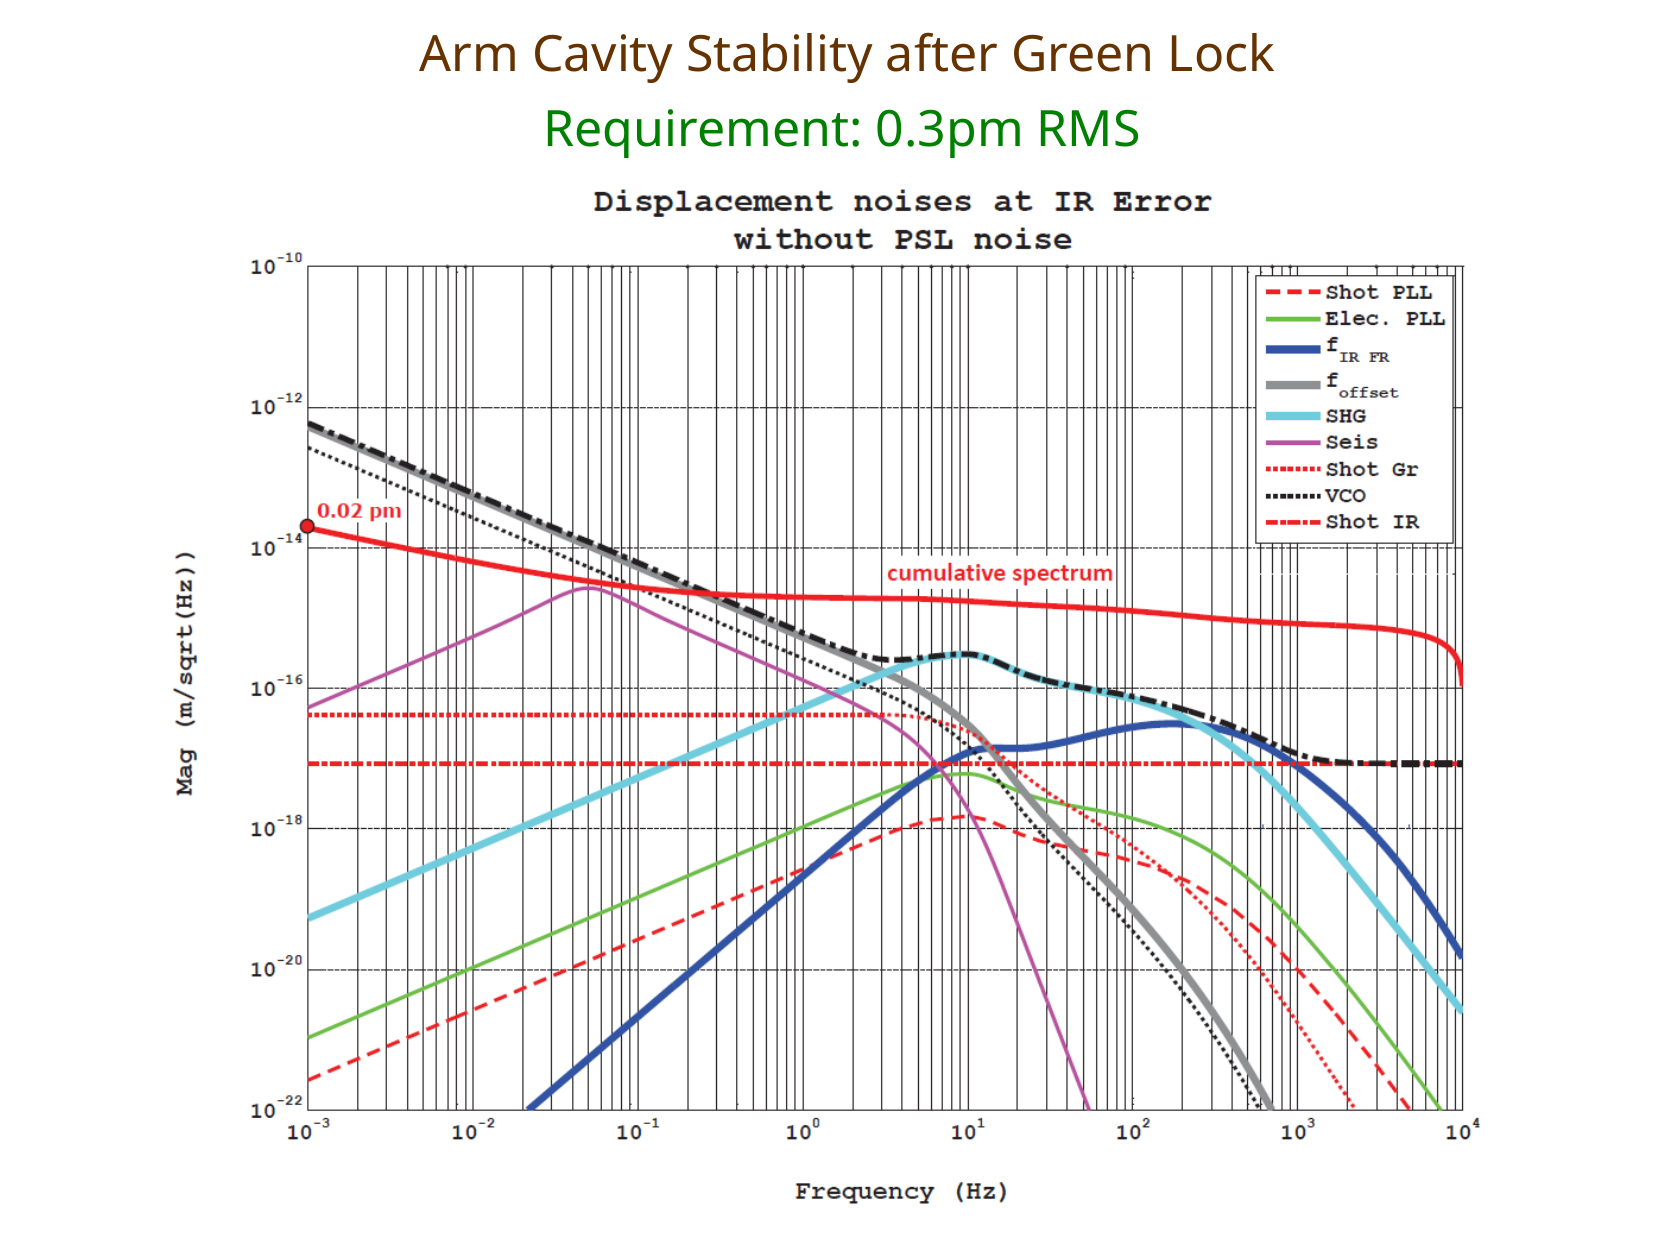

Arm Cavity Stability after Green Lock
Requirement: 0.3pm RMS